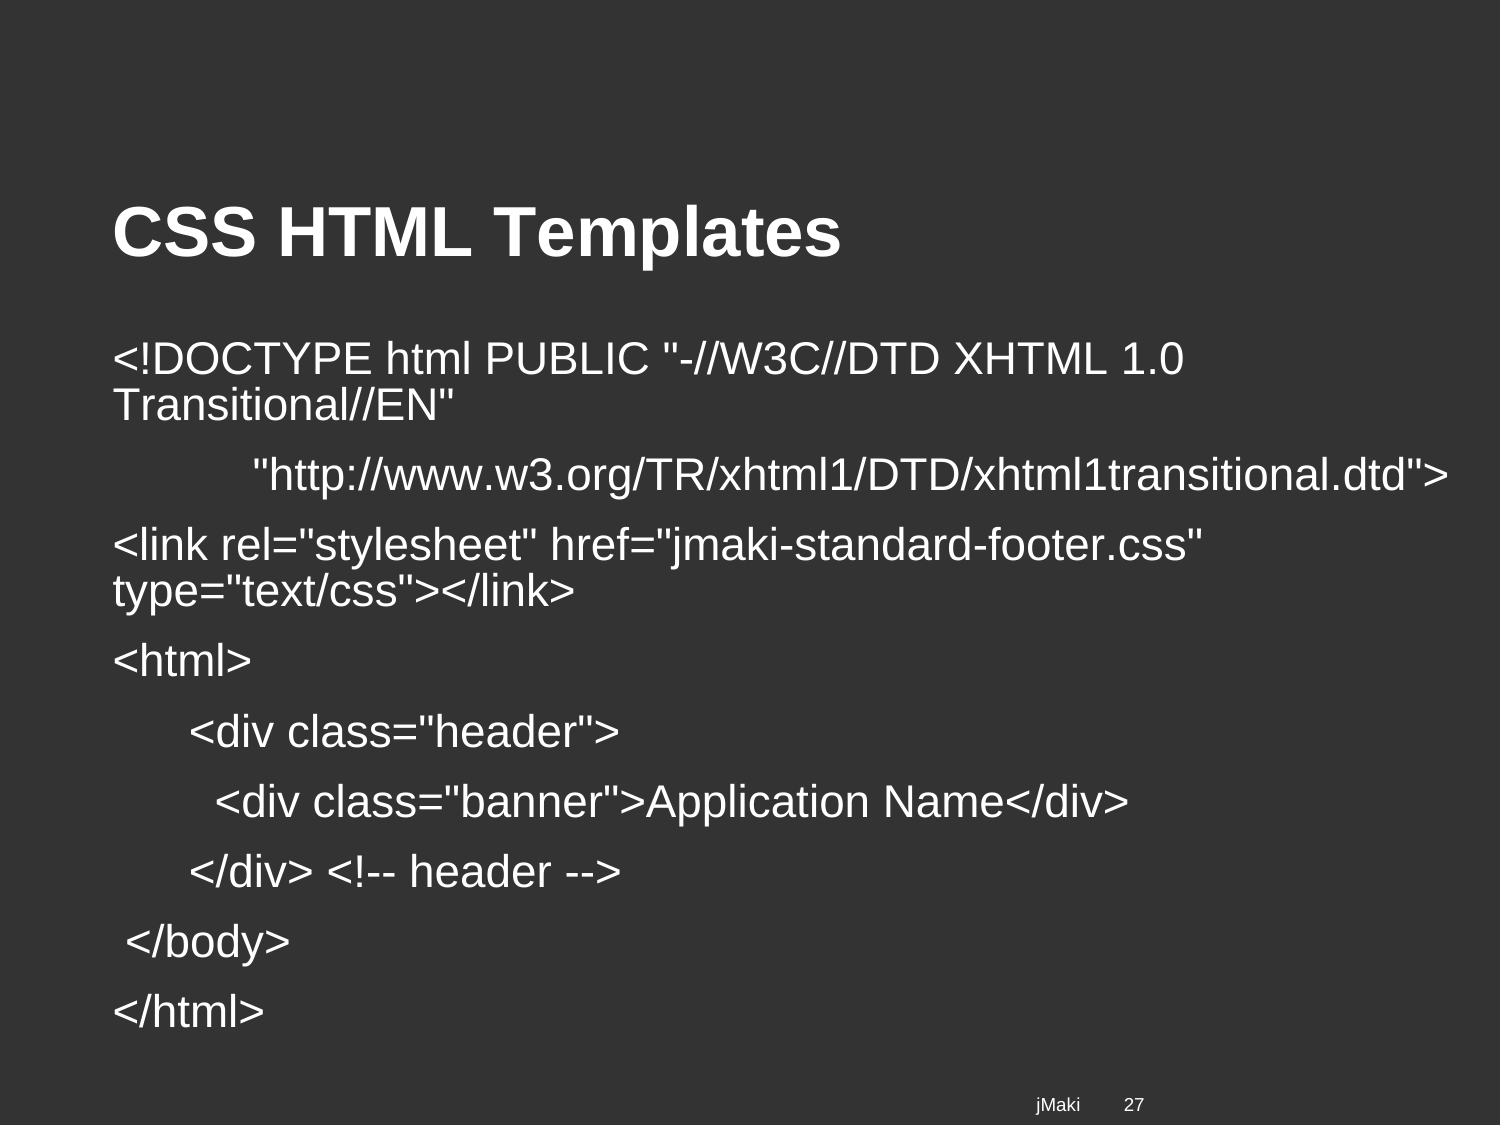

# CSS HTML Templates
<!DOCTYPE html PUBLIC "-//W3C//DTD XHTML 1.0 Transitional//EN"
 "http://www.w3.org/TR/xhtml1/DTD/xhtml1transitional.dtd">
<link rel="stylesheet" href="jmaki-standard-footer.css" type="text/css"></link>
<html>
 <div class="header">
 <div class="banner">Application Name</div>
 </div> <!-- header -->
 </body>
</html>